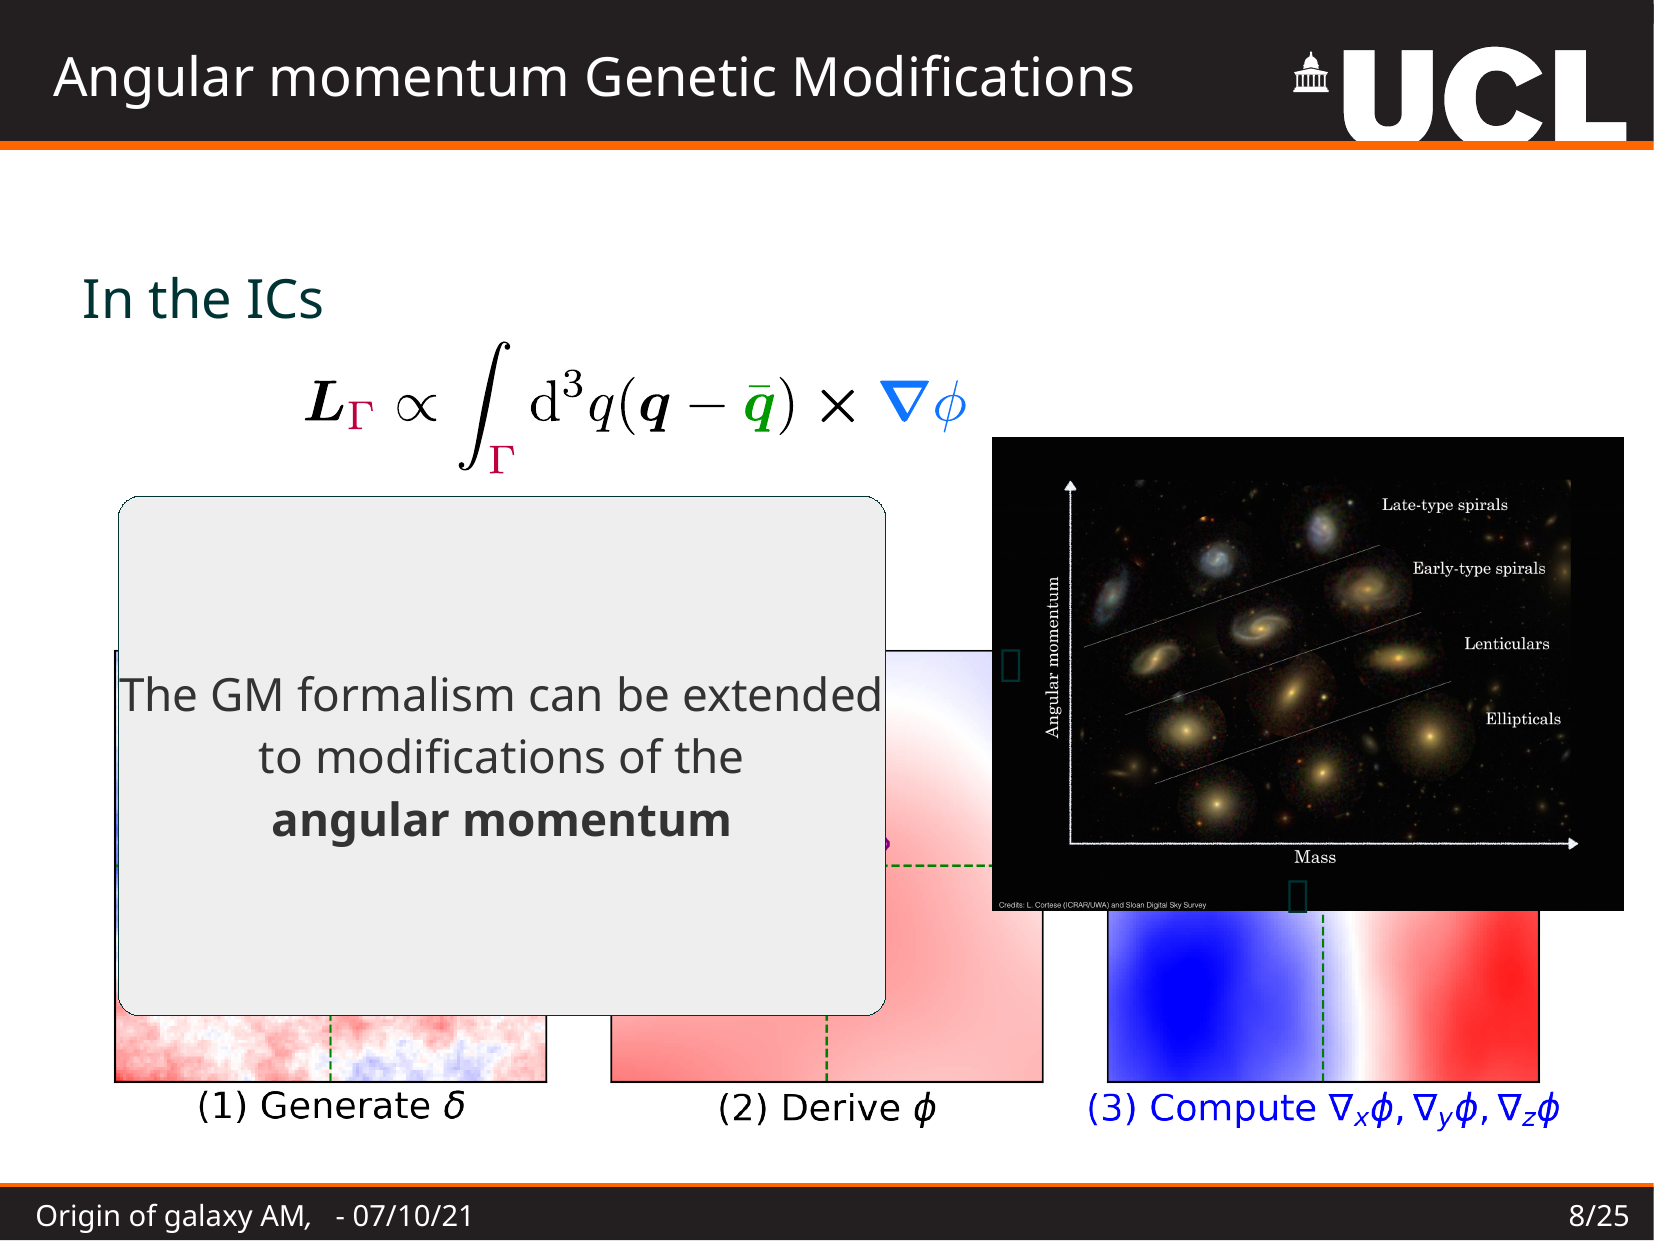

Angular momentum Genetic Modifications
# In the ICs
The GM formalism can be extended
to modifications of the
angular momentum
✅
✅
03 September 2021
8